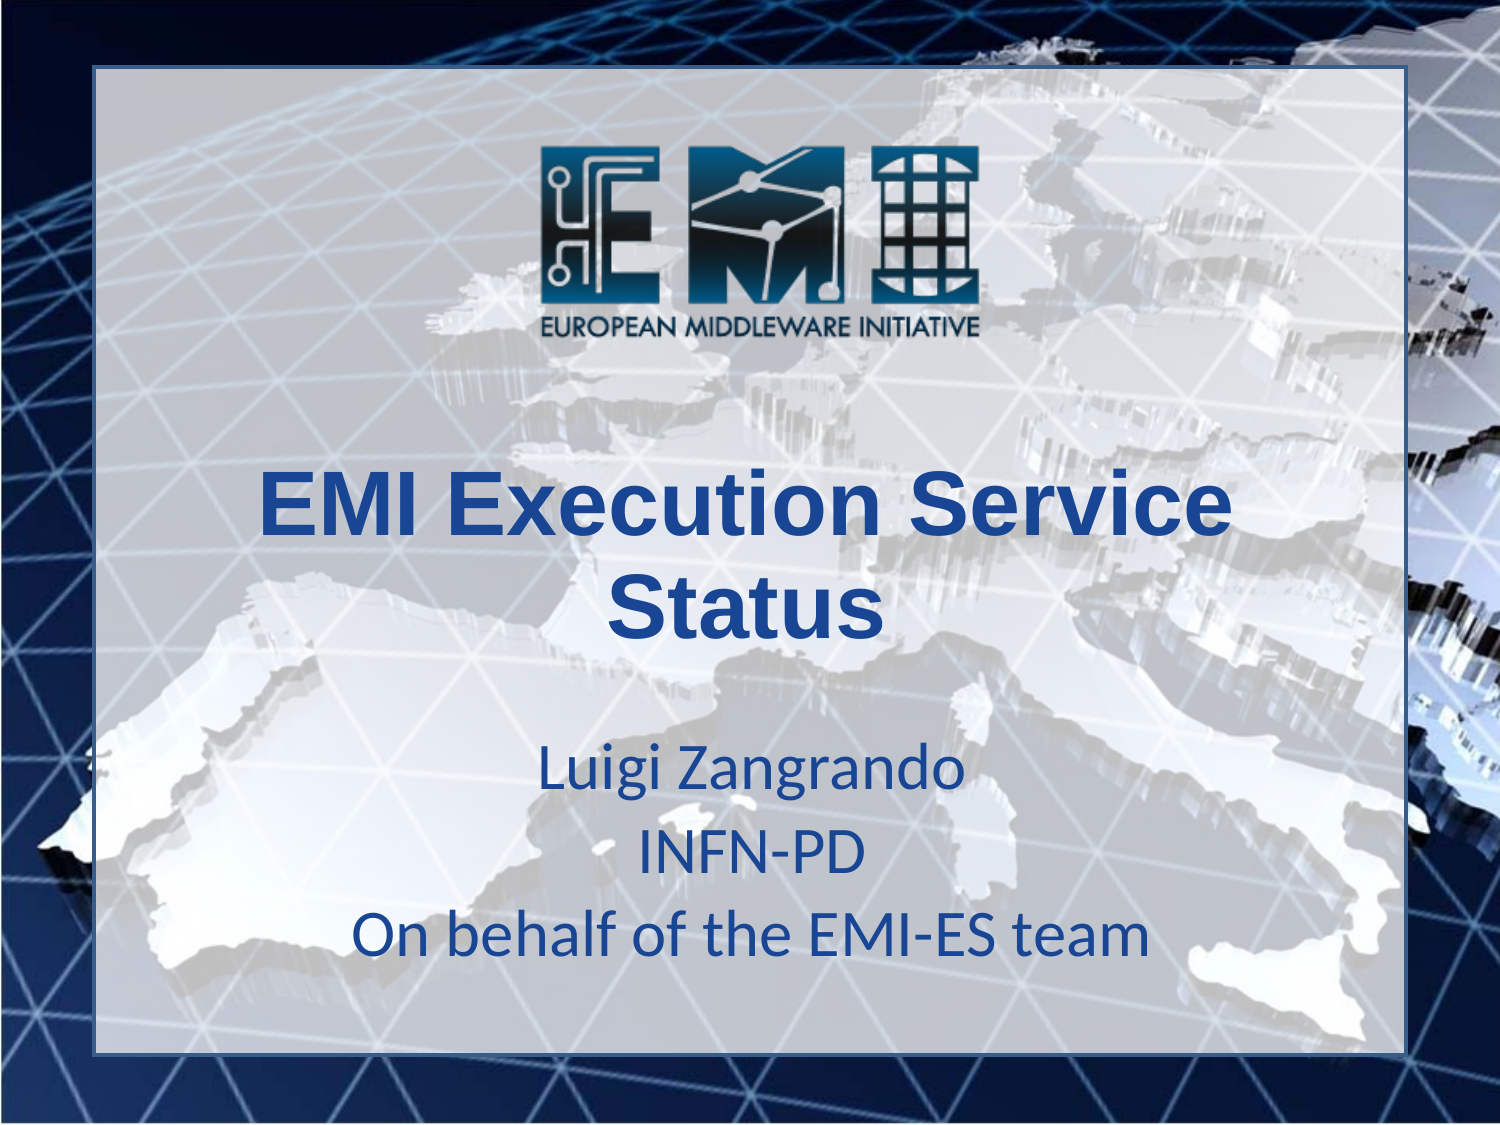

# EMI Execution Service Status
Luigi Zangrando
INFN-PD
On behalf of the EMI-ES team